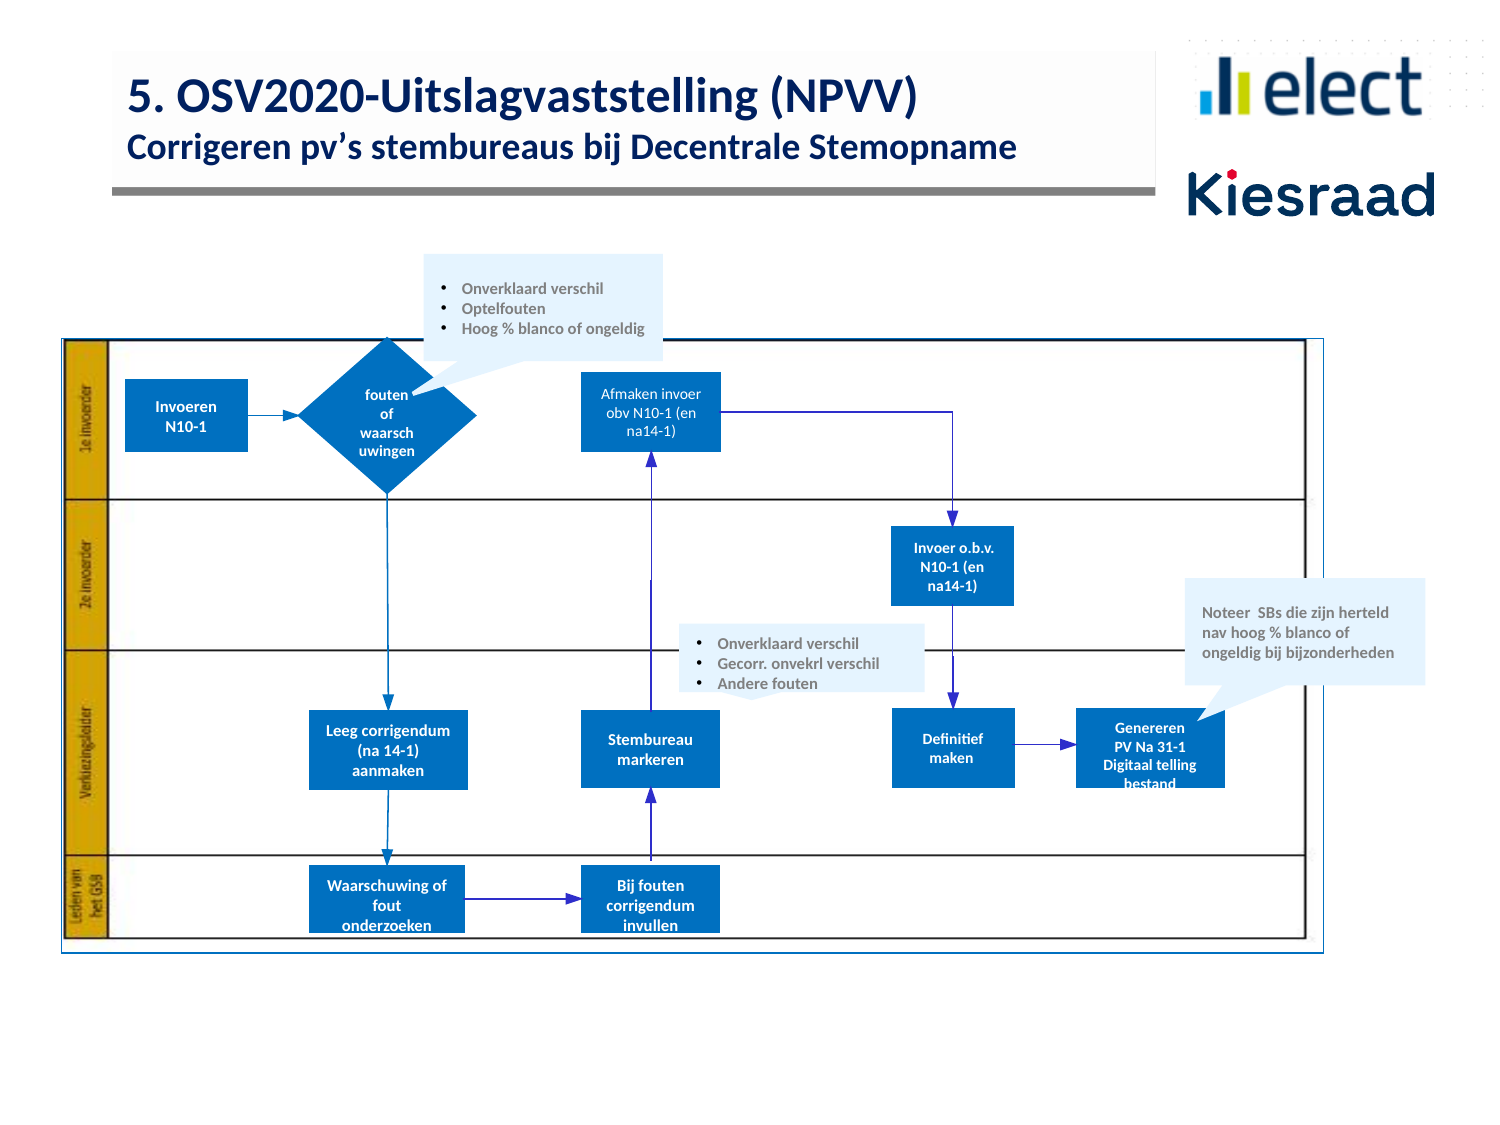

5. OSV2020-Uitslagvaststelling (NPVV)
Corrigeren pv’s stembureaus bij Decentrale Stemopname
Onverklaard verschil
Optelfouten
Hoog % blanco of ongeldig
fouten of waarschuwingen
Afmaken invoer obv N10-1 (en na14-1)
Invoeren N10-1
 Invoer o.b.v. N10-1 (en na14-1)
Noteer SBs die zijn herteld nav hoog % blanco of ongeldig bij bijzonderheden
Onverklaard verschil
Gecorr. onvekrl verschil
Andere fouten
Definitief maken
Genereren
PV Na 31-1
Digitaal telling bestand
Leeg corrigendum (na 14-1) aanmaken
Stembureau markeren
Waarschuwing of fout onderzoeken
Bij fouten corrigendum invullen